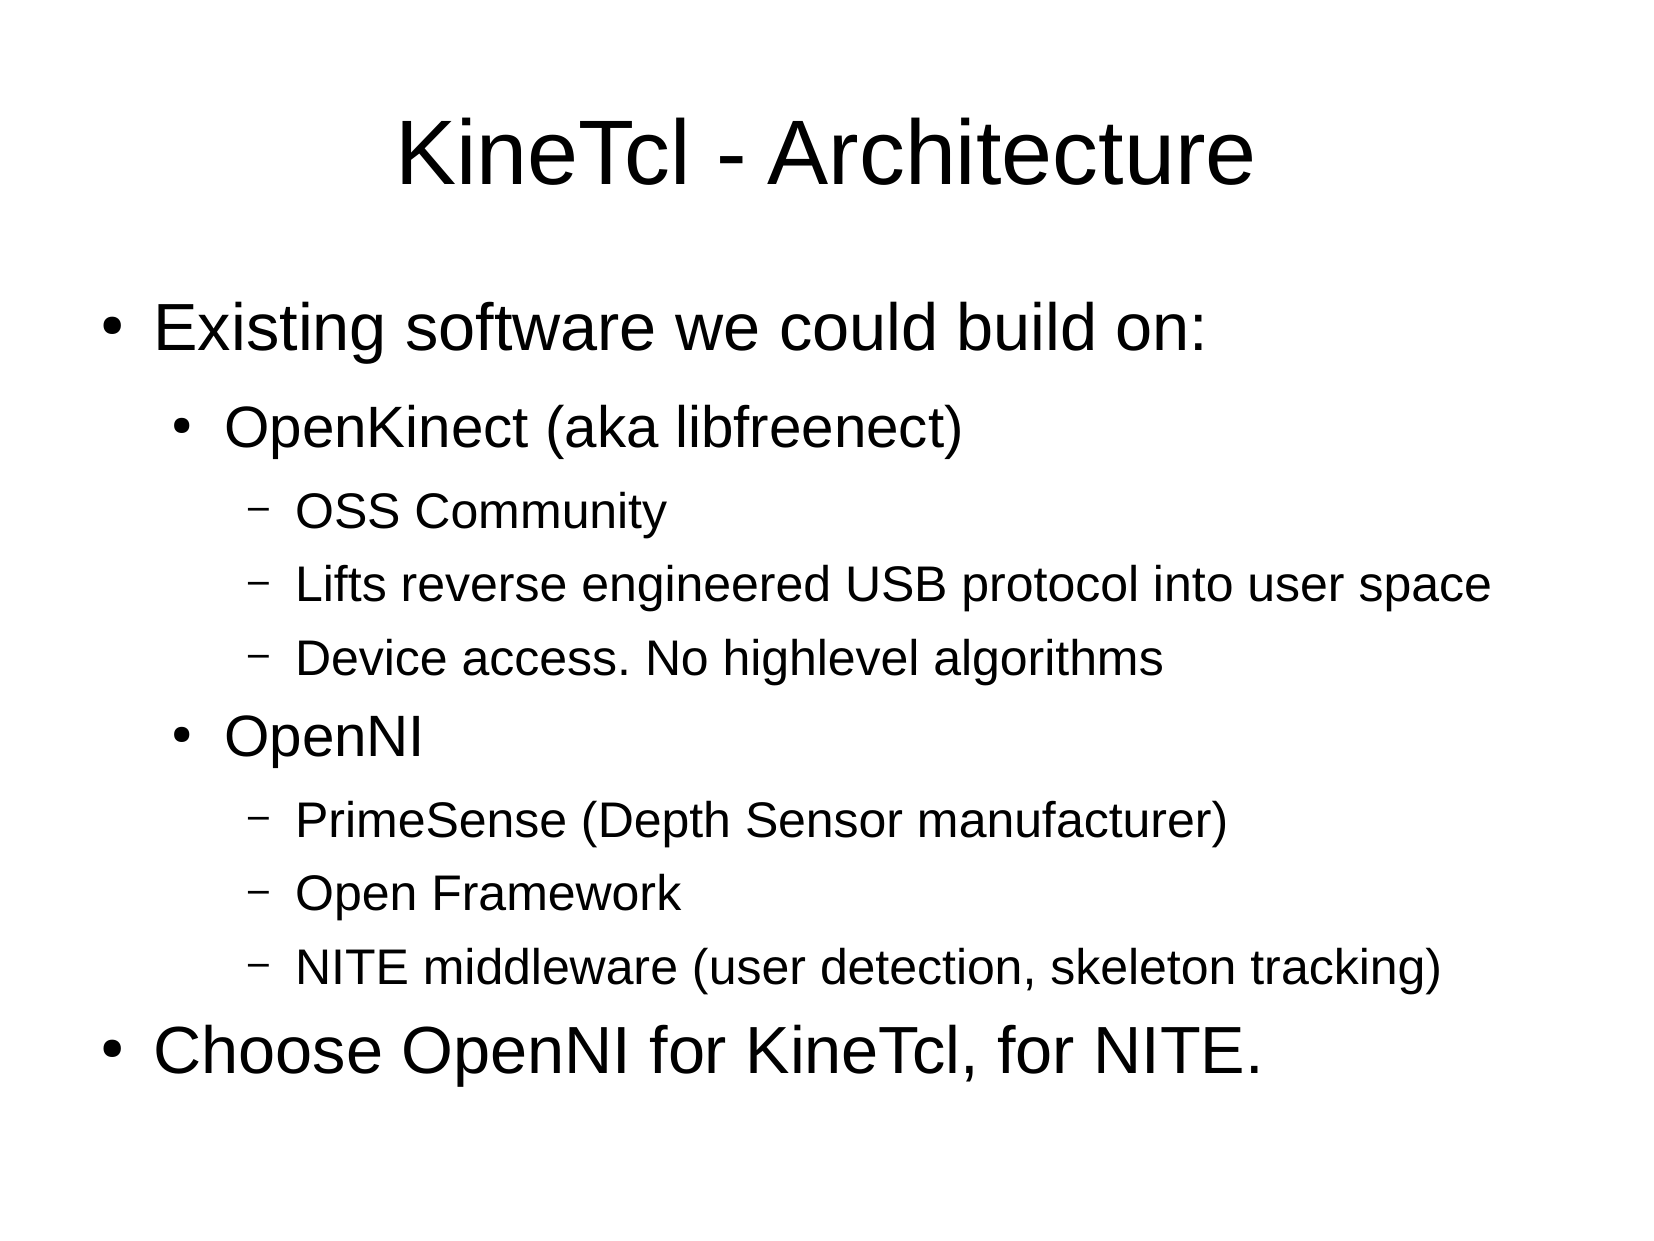

# KineTcl - Architecture
Existing software we could build on:
OpenKinect (aka libfreenect)
OSS Community
Lifts reverse engineered USB protocol into user space
Device access. No highlevel algorithms
OpenNI
PrimeSense (Depth Sensor manufacturer)
Open Framework
NITE middleware (user detection, skeleton tracking)
Choose OpenNI for KineTcl, for NITE.